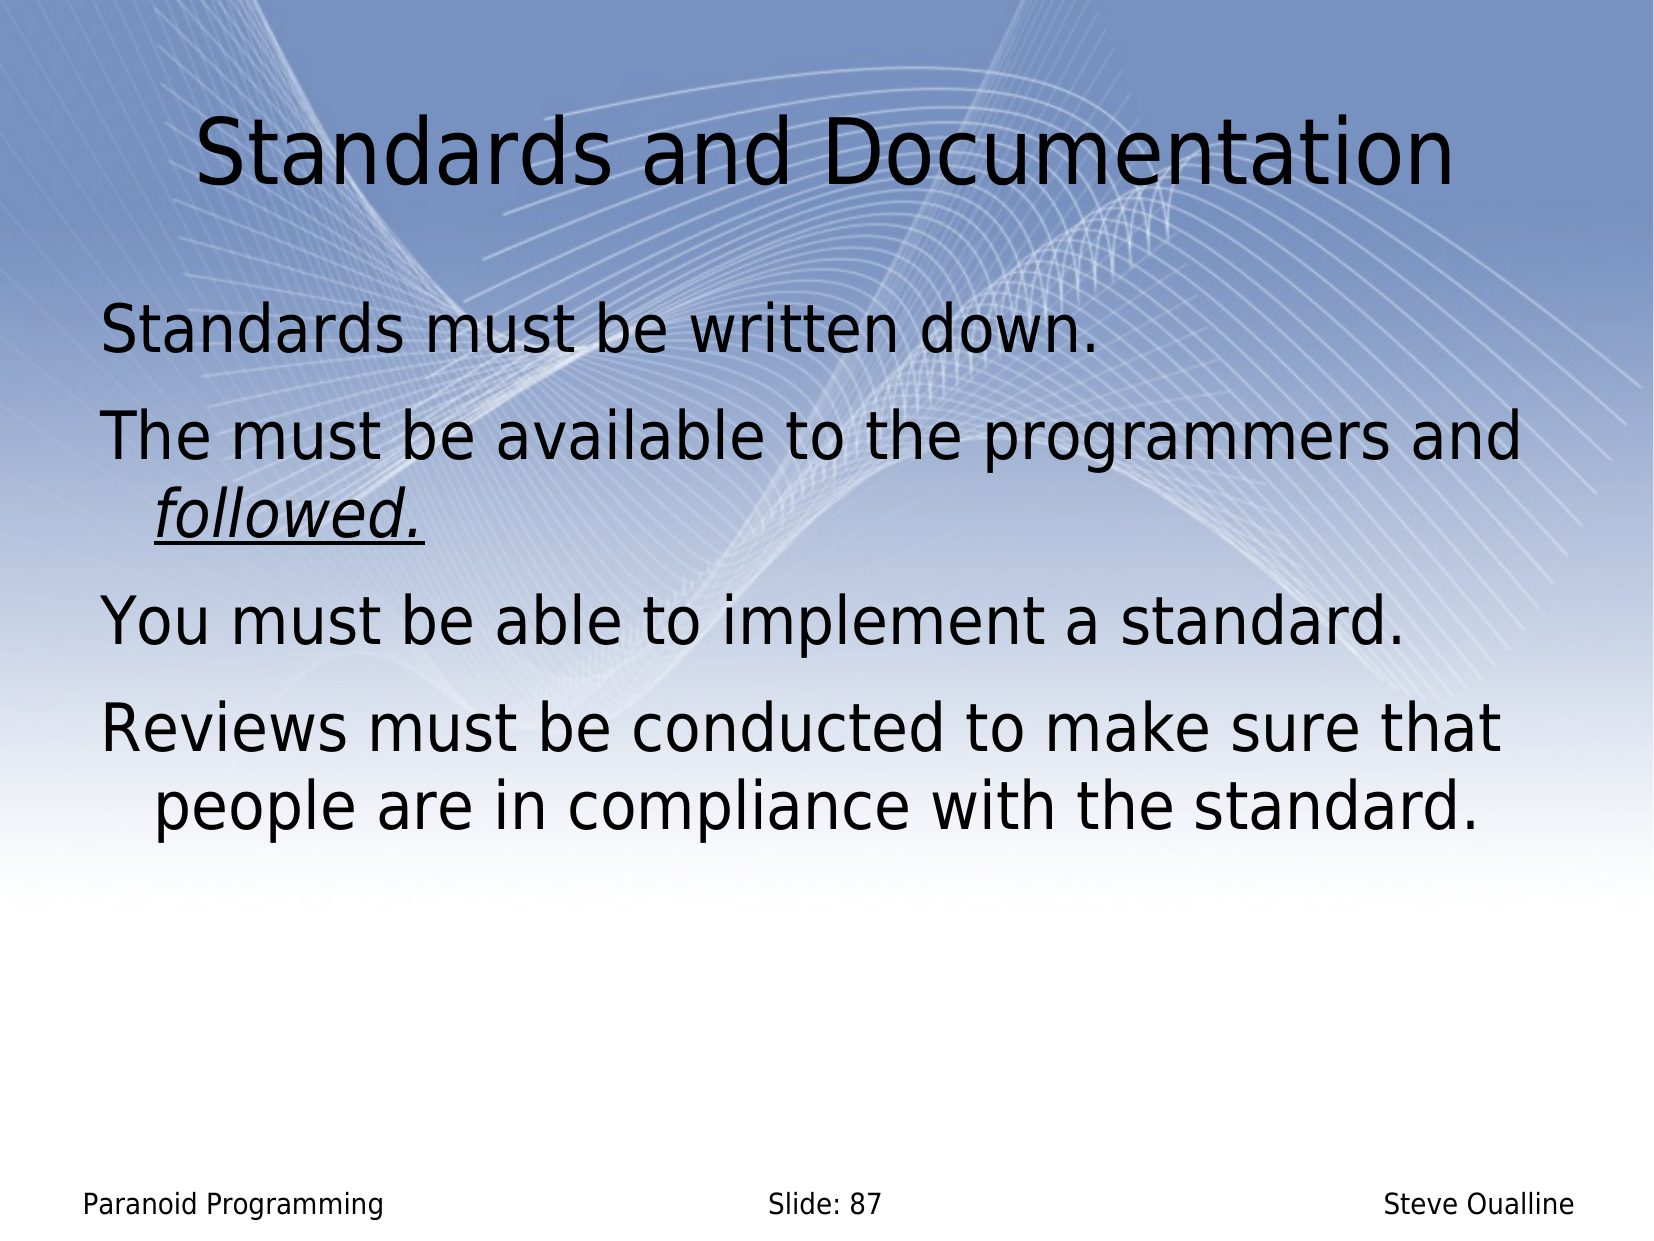

# Standards and Documentation
Standards must be written down.
The must be available to the programmers and followed.
You must be able to implement a standard.
Reviews must be conducted to make sure that people are in compliance with the standard.
Paranoid Programming
Steve Oualline
87